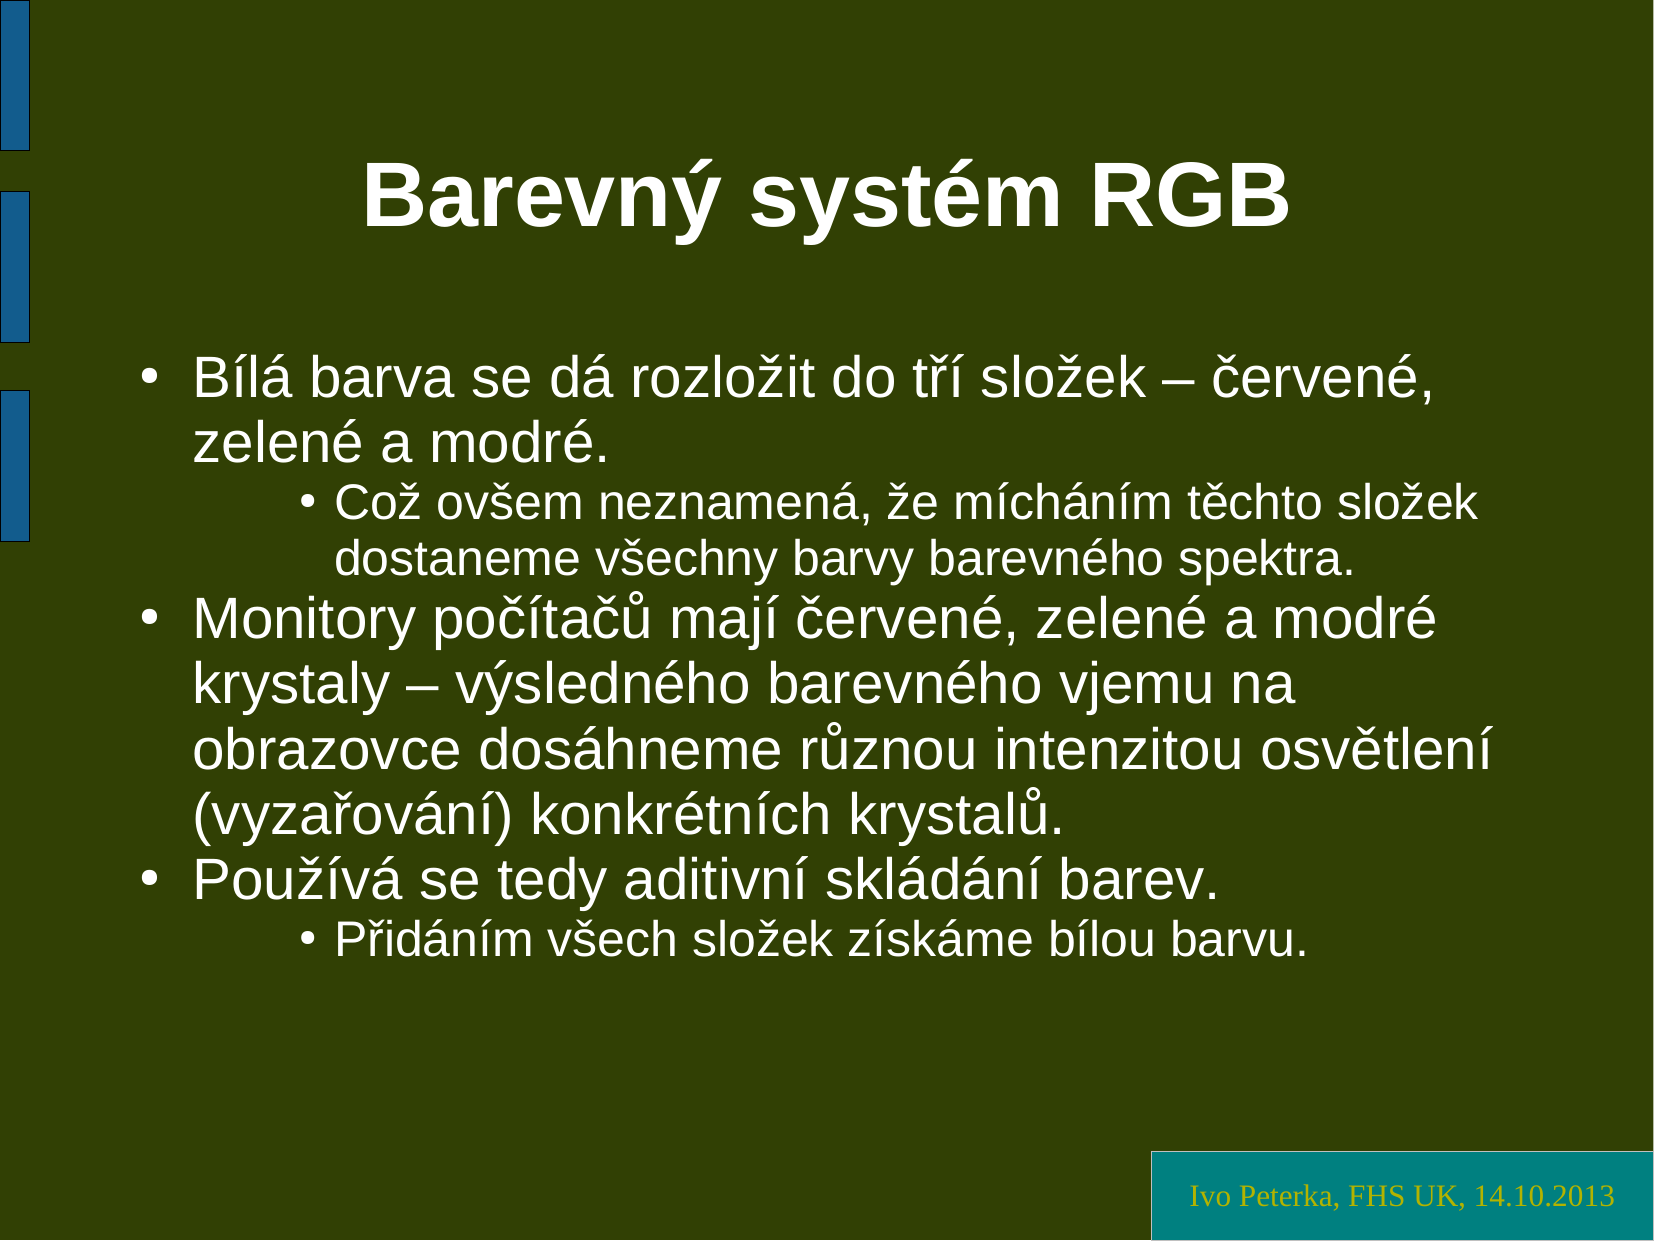

# Barevný systém RGB
Bílá barva se dá rozložit do tří složek – červené, zelené a modré.
Což ovšem neznamená, že mícháním těchto složek dostaneme všechny barvy barevného spektra.
Monitory počítačů mají červené, zelené a modré krystaly – výsledného barevného vjemu na obrazovce dosáhneme různou intenzitou osvětlení (vyzařování) konkrétních krystalů.
Používá se tedy aditivní skládání barev.
Přidáním všech složek získáme bílou barvu.